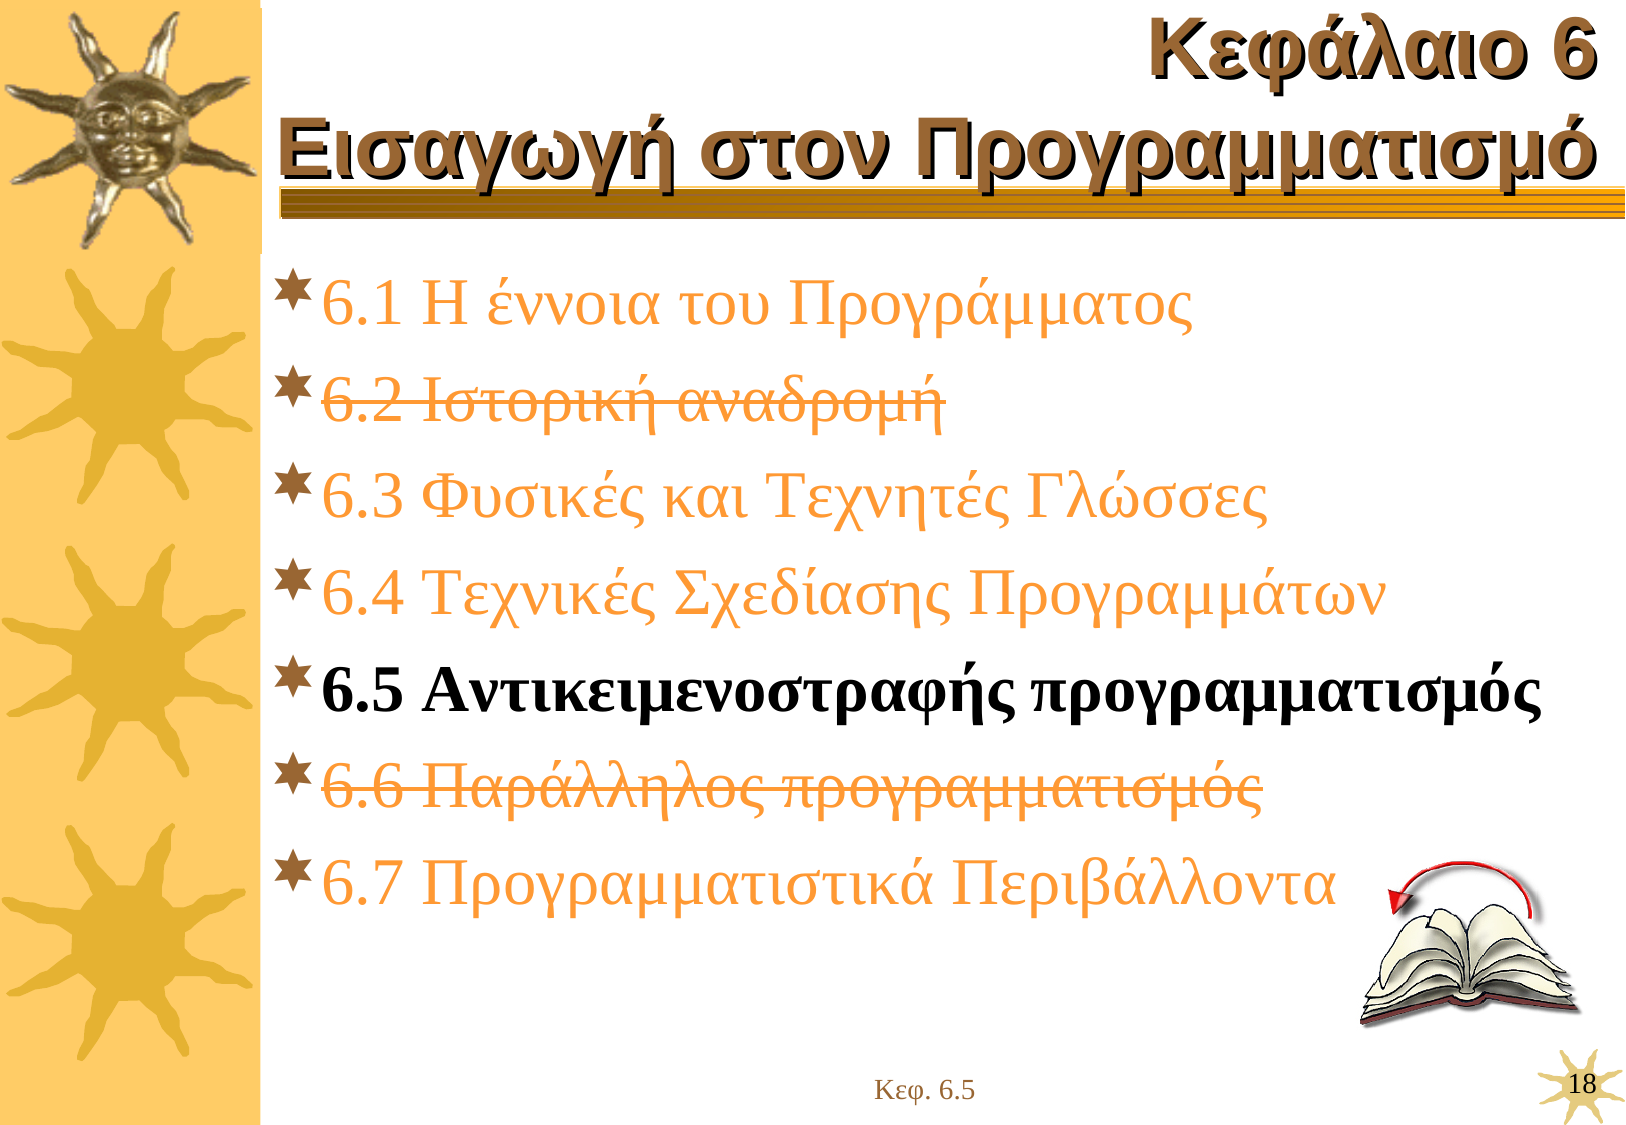

Κεφάλαιο 6
Εισαγωγή στον Προγραμματισμό
# 6.1 Η έννοια του Προγράμματος
6.2 Ιστορική αναδρομή
6.3 Φυσικές και Τεχνητές Γλώσσες
6.4 Τεχνικές Σχεδίασης Προγραμμάτων
6.5 Αντικειμενοστραφής προγραμματισμός
6.6 Παράλληλος προγραμματισμός
6.7 Προγραμματιστικά Περιβάλλοντα
18
Κεφ. 6.5